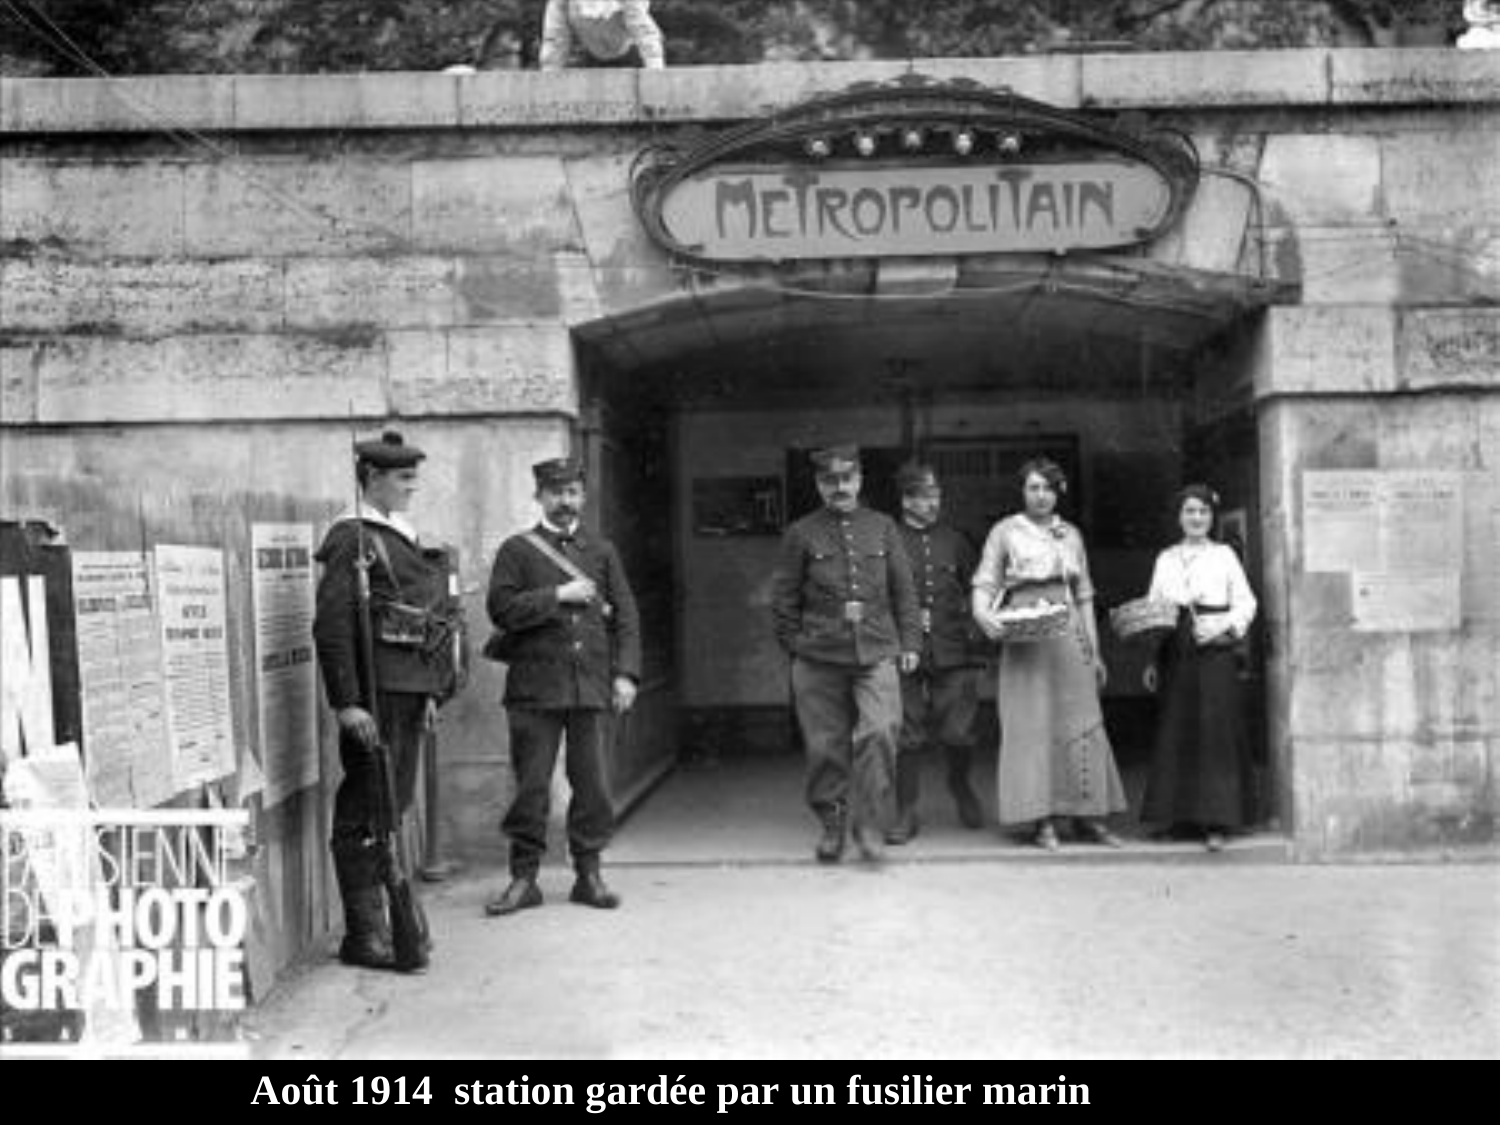

Août 1914 station gardée par un fusilier marin